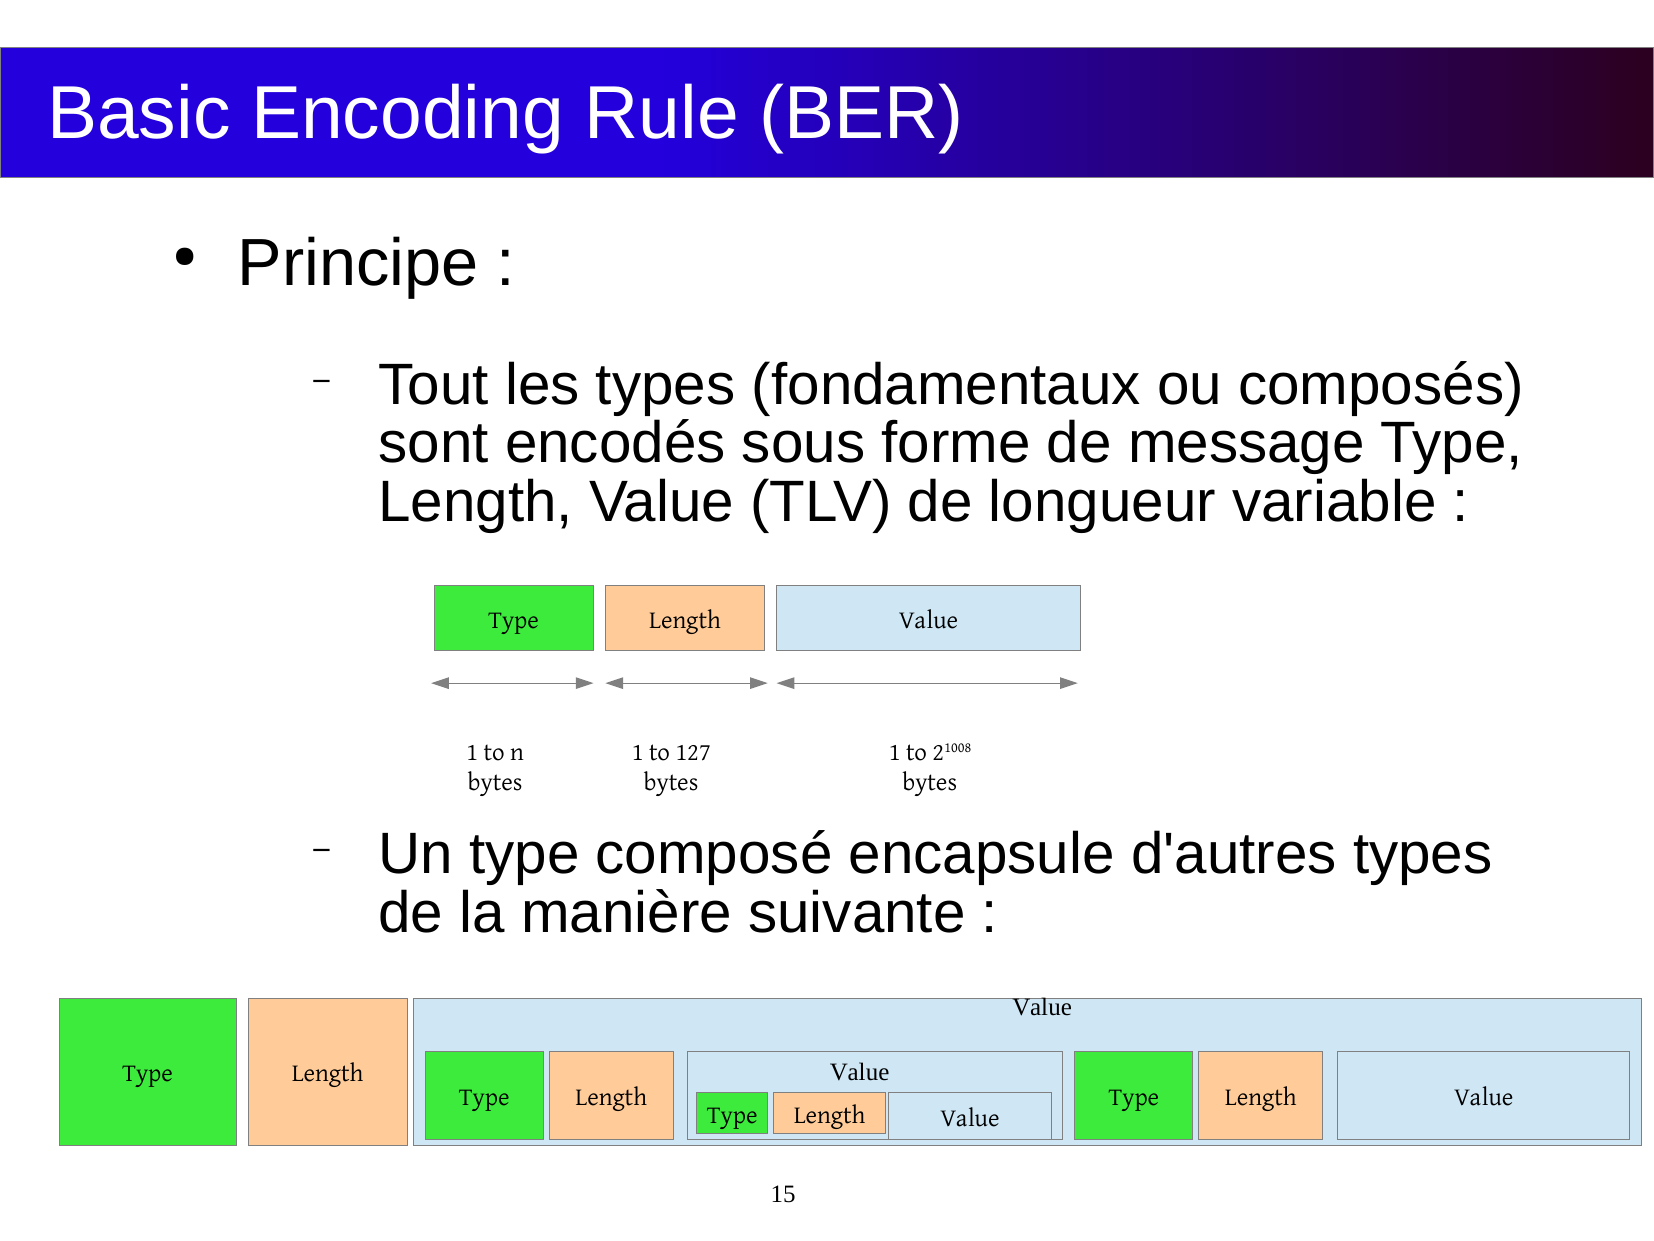

# Basic Encoding Rule (BER)
Principe :
Tout les types (fondamentaux ou composés)
sont encodés sous forme de message Type,
Length, Value (TLV) de longueur variable :
Un type composé encapsule d'autres types
de la manière suivante :
Type
Length
Value
1 to n
bytes
1 to 127
bytes
1 to 21008
bytes
Value
Type
Length
Value
Type
Length
Type
Length
Value
Type
Length
Value